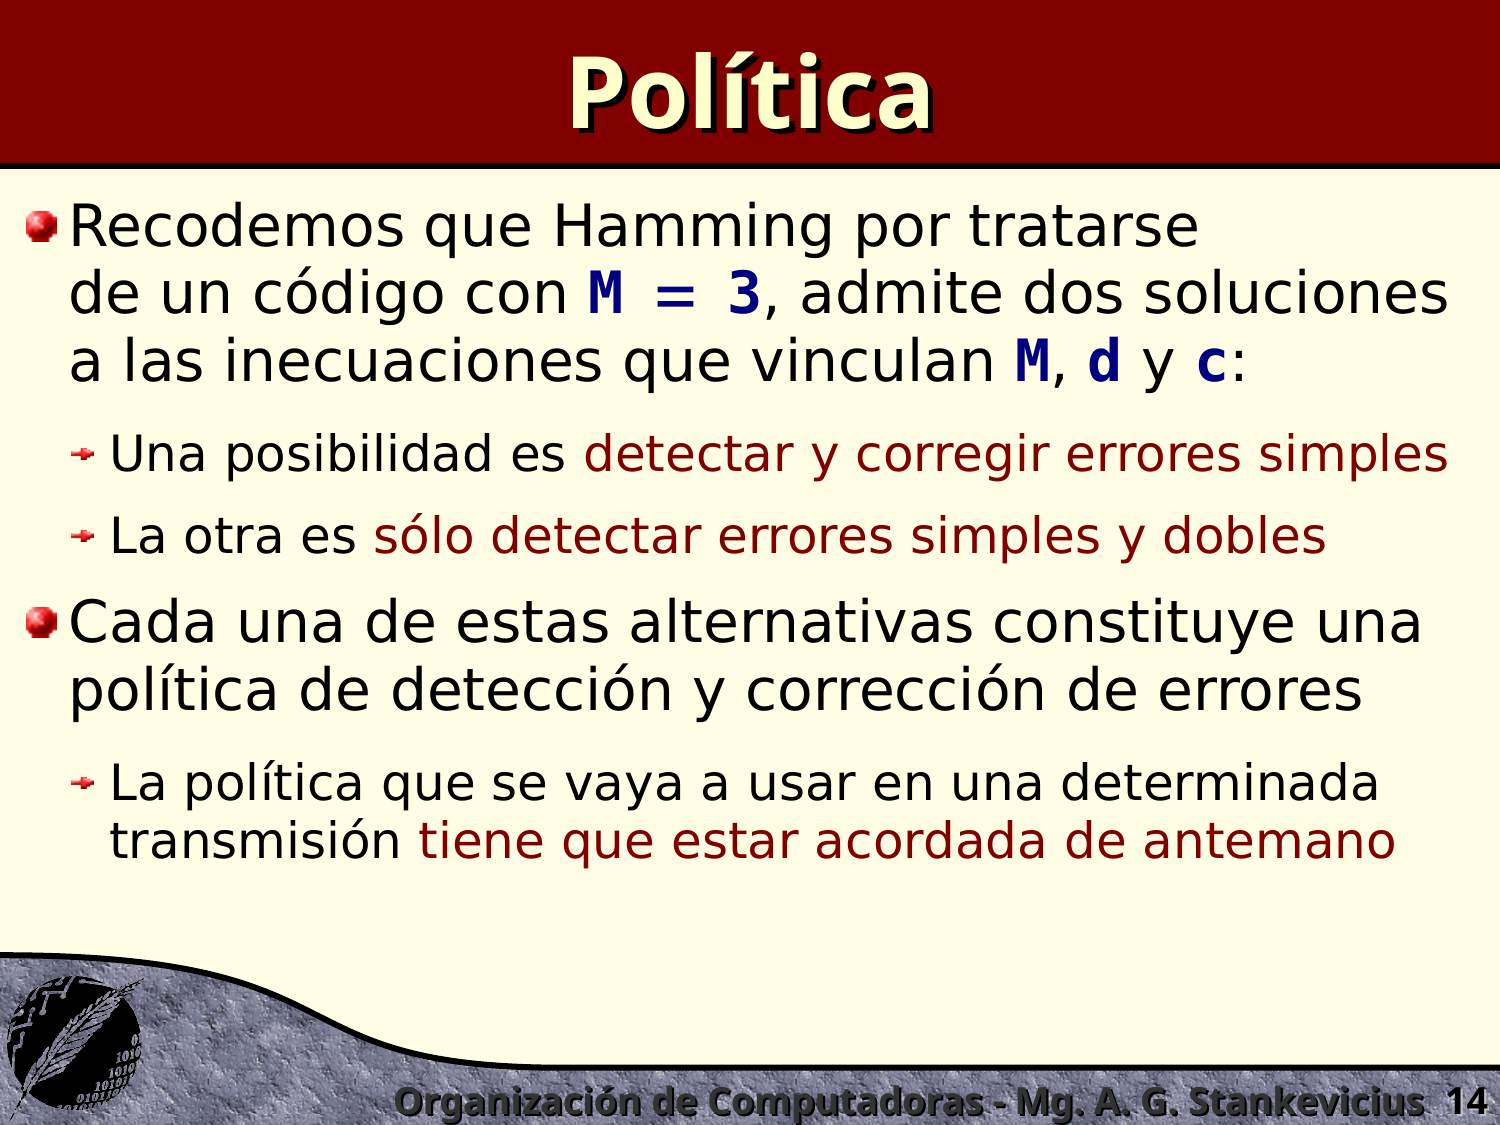

# Política
Recodemos que Hamming por tratarse
de un código con M = 3, admite dos soluciones
a las inecuaciones que vinculan M, d y c:
Una posibilidad es detectar y corregir errores simples
La otra es sólo detectar errores simples y dobles
Cada una de estas alternativas constituye una política de detección y corrección de errores
La política que se vaya a usar en una determinada transmisión tiene que estar acordada de antemano
14